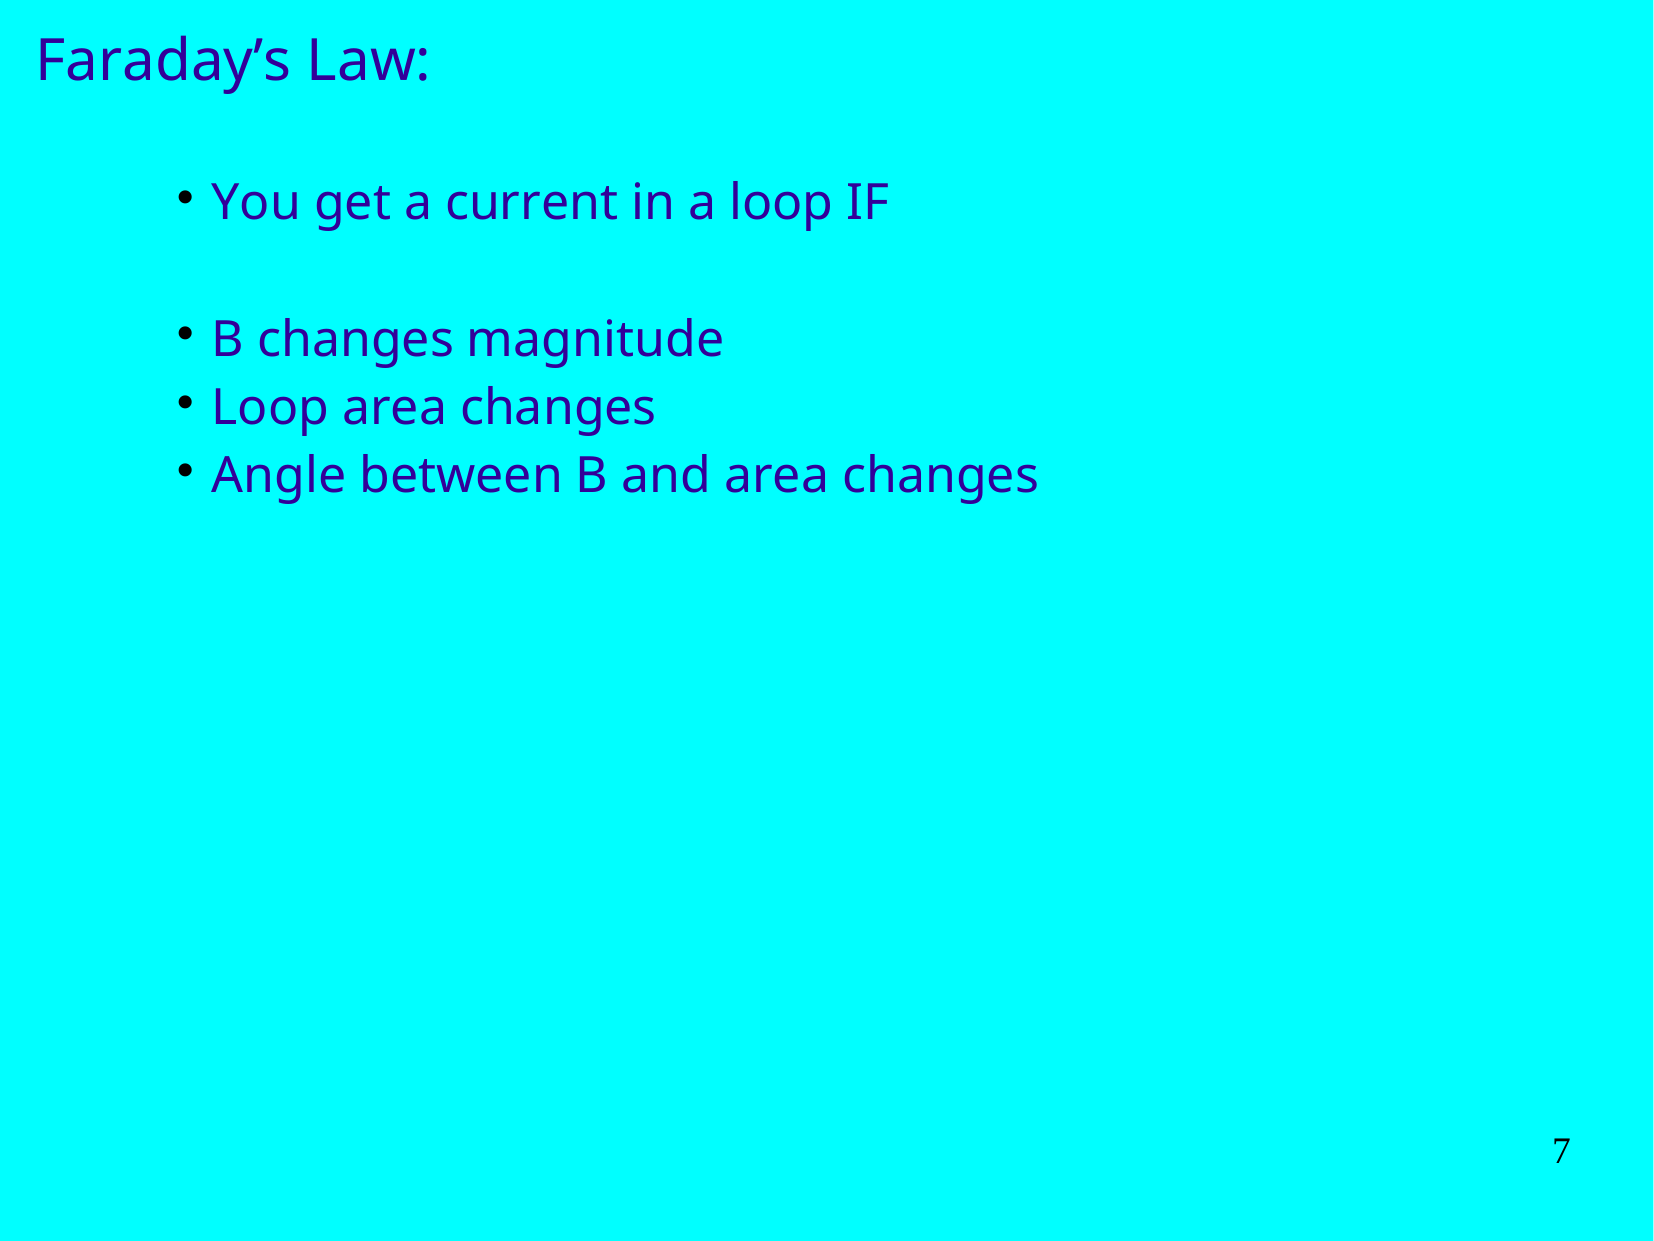

Faraday’s Law:
You get a current in a loop IF
B changes magnitude
Loop area changes
Angle between B and area changes
7